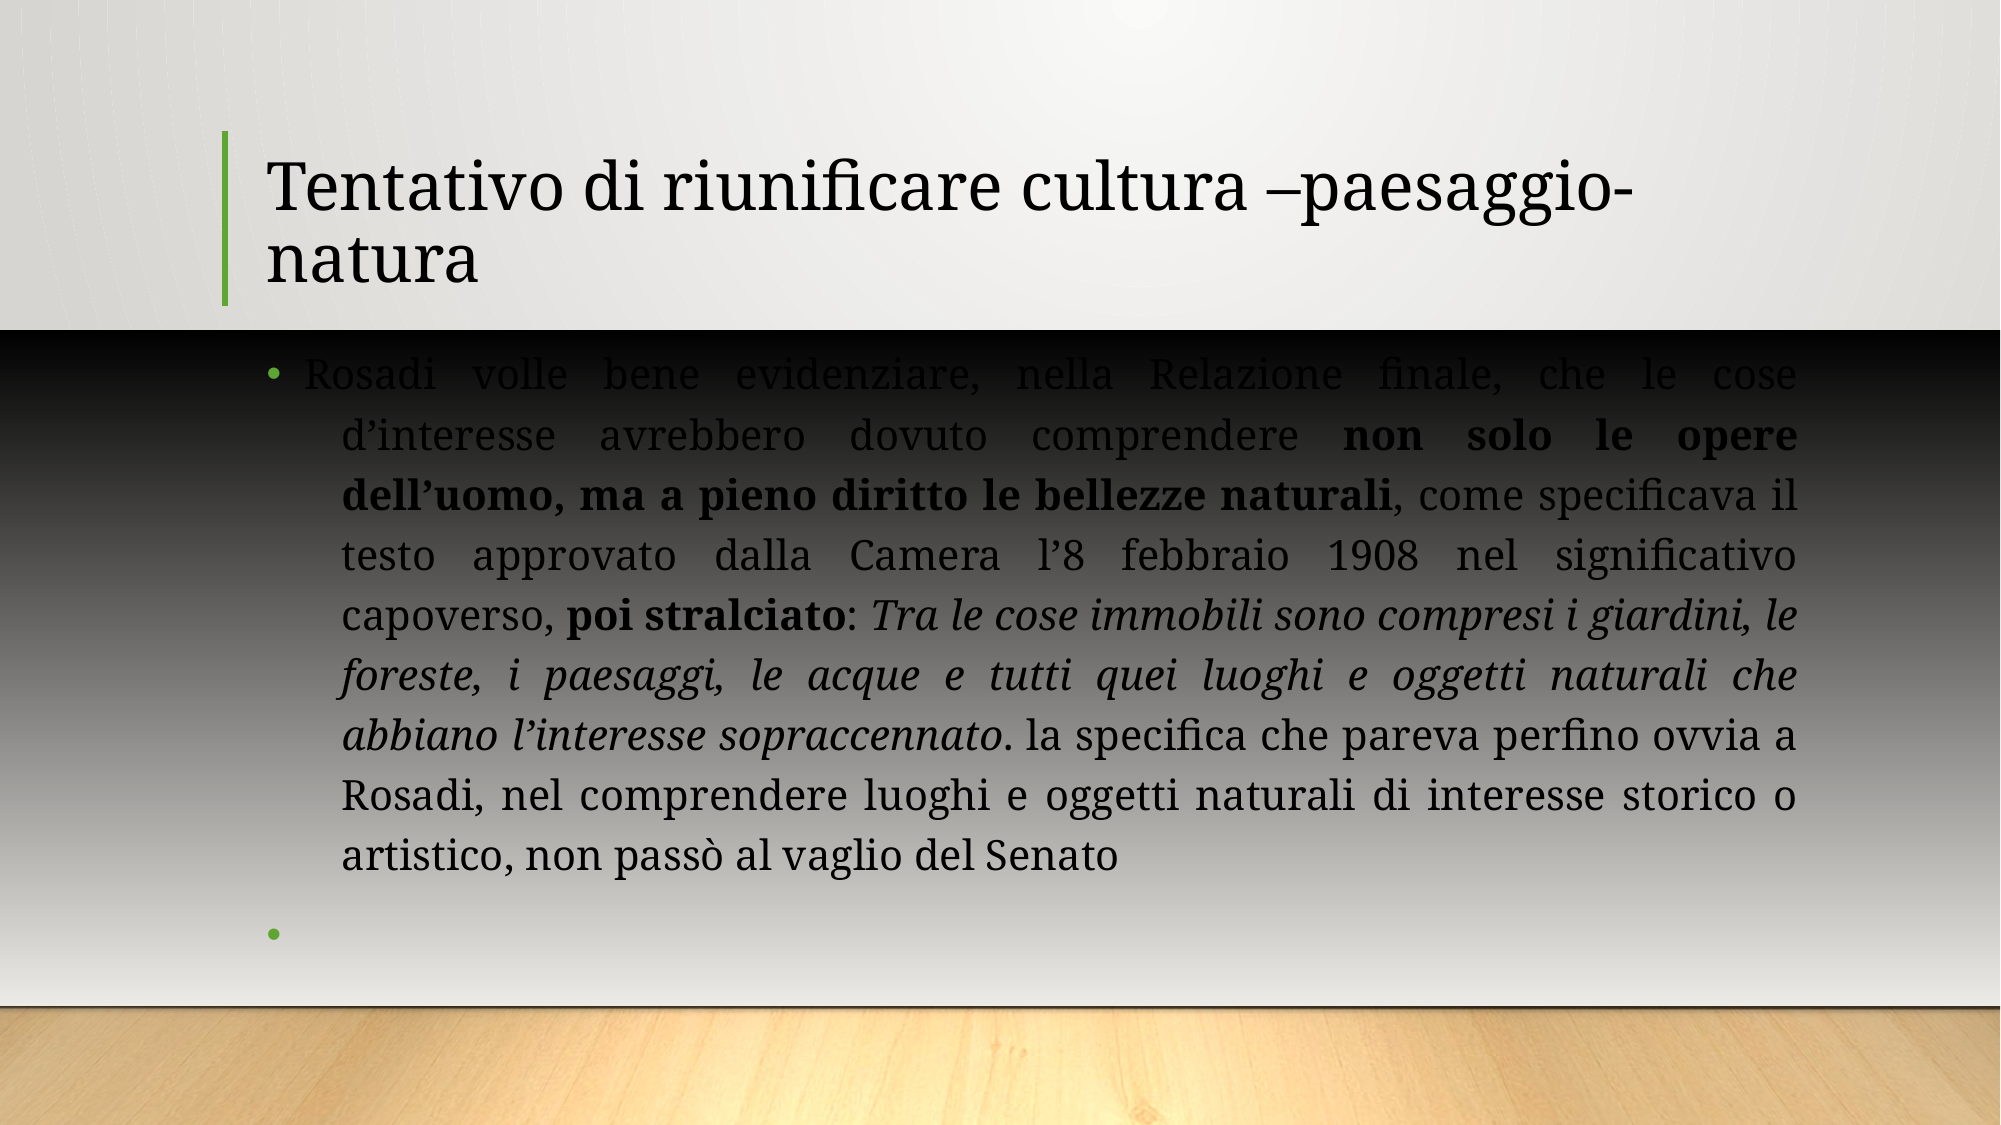

# Tentativo di riunificare cultura –paesaggio-natura
Rosadi volle bene evidenziare, nella Relazione finale, che le cose d’interesse avrebbero dovuto comprendere non solo le opere dell’uomo, ma a pieno diritto le bellezze naturali, come specificava il testo approvato dalla Camera l’8 febbraio 1908 nel significativo capoverso, poi stralciato: Tra le cose immobili sono compresi i giardini, le foreste, i paesaggi, le acque e tutti quei luoghi e oggetti naturali che abbiano l’interesse sopraccennato. la specifica che pareva perfino ovvia a Rosadi, nel comprendere luoghi e oggetti naturali di interesse storico o artistico, non passò al vaglio del Senato